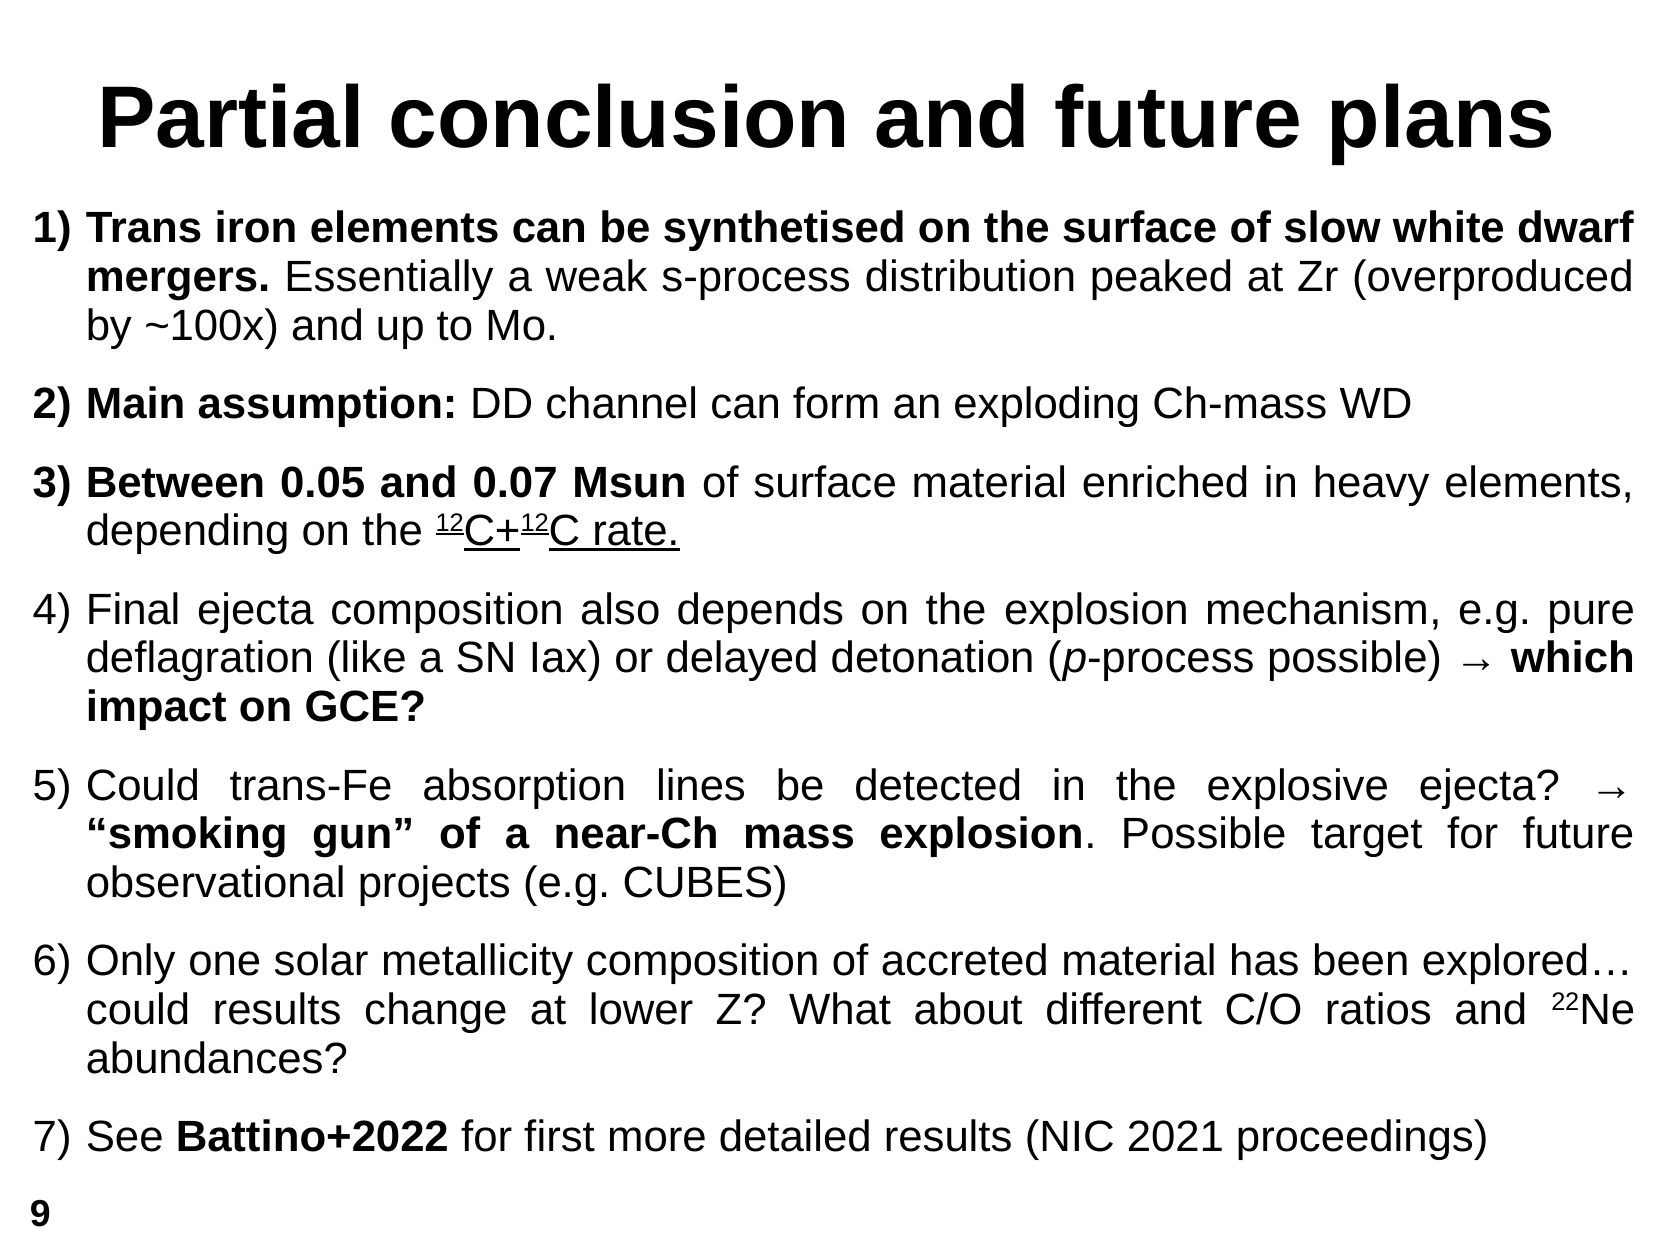

# Partial conclusion and future plans
Trans iron elements can be synthetised on the surface of slow white dwarf mergers. Essentially a weak s-process distribution peaked at Zr (overproduced by ~100x) and up to Mo.
Main assumption: DD channel can form an exploding Ch-mass WD
Between 0.05 and 0.07 Msun of surface material enriched in heavy elements, depending on the 12C+12C rate.
Final ejecta composition also depends on the explosion mechanism, e.g. pure deflagration (like a SN Iax) or delayed detonation (p-process possible) → which impact on GCE?
Could trans-Fe absorption lines be detected in the explosive ejecta? → “smoking gun” of a near-Ch mass explosion. Possible target for future observational projects (e.g. CUBES)
Only one solar metallicity composition of accreted material has been explored… could results change at lower Z? What about different C/O ratios and 22Ne abundances?
See Battino+2022 for first more detailed results (NIC 2021 proceedings)
9